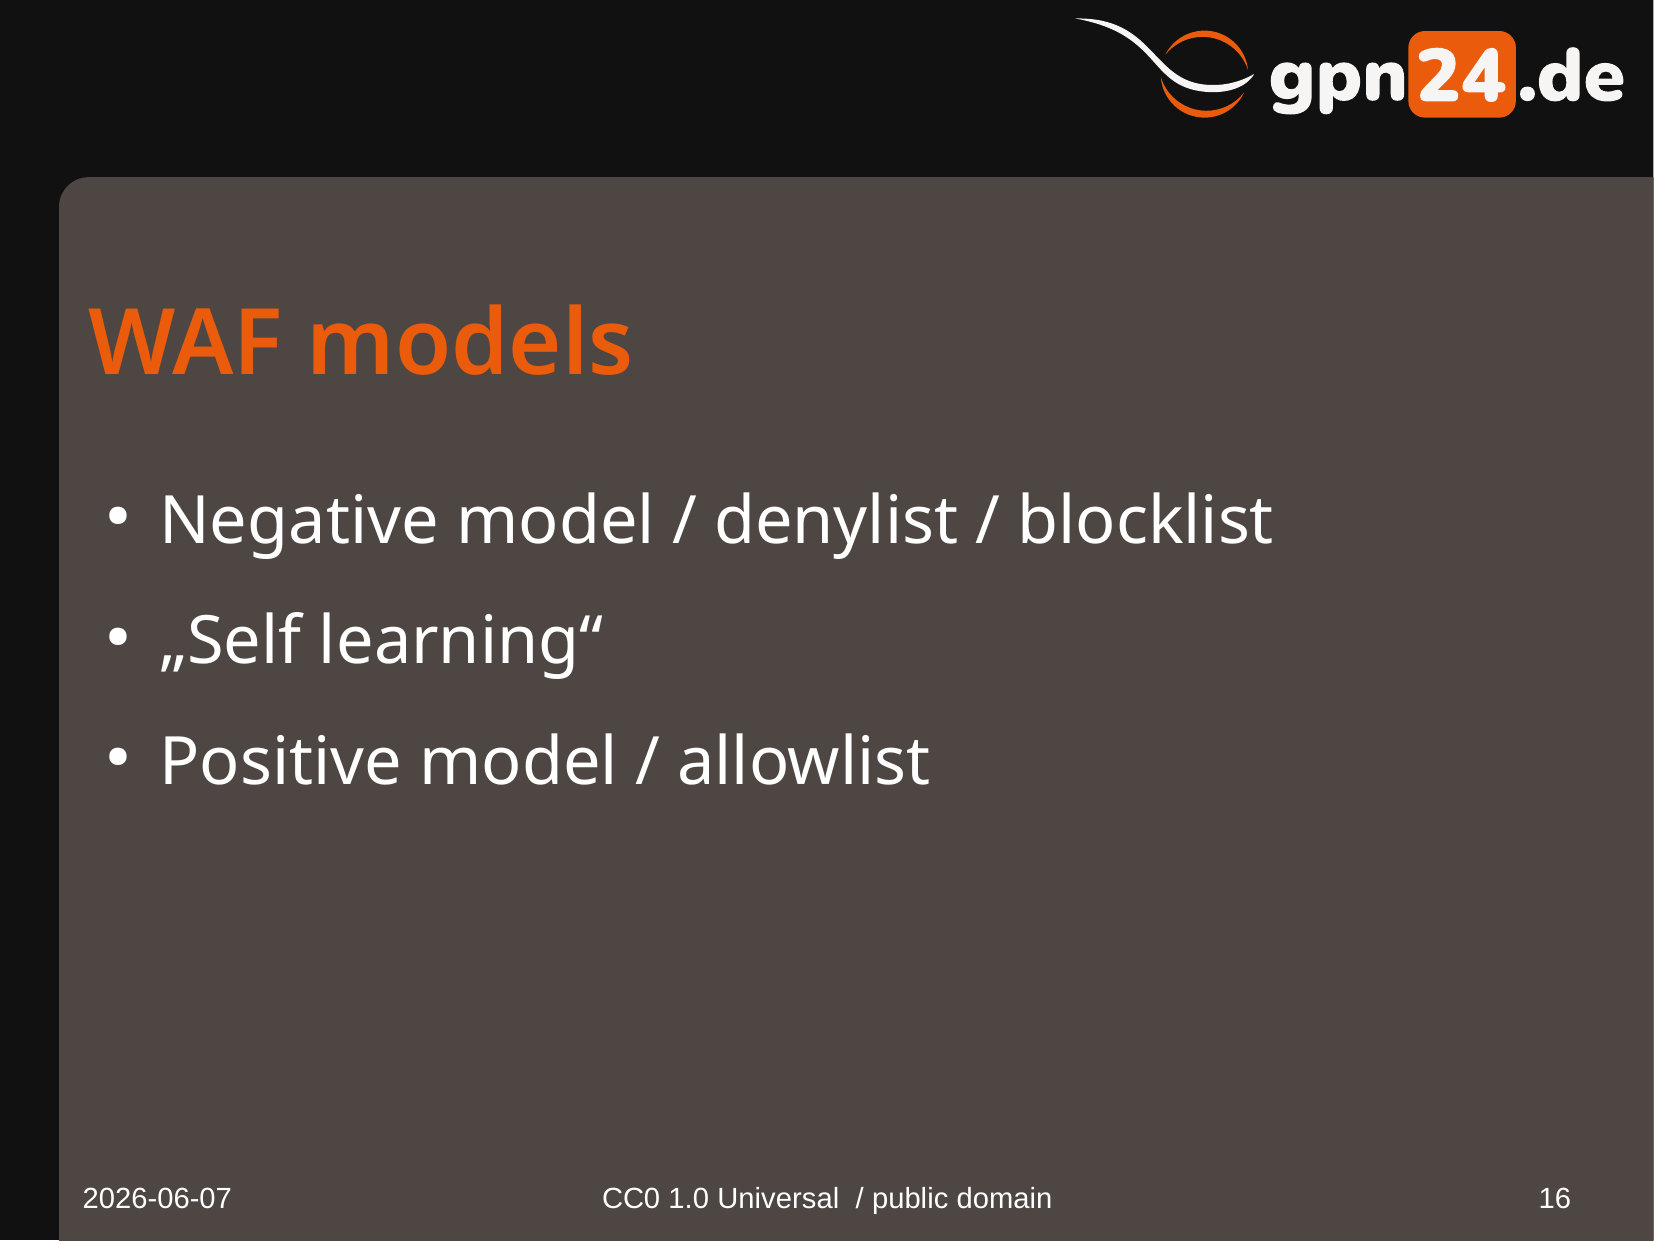

# WAF models
Negative model / denylist / blocklist
„Self learning“
Positive model / allowlist